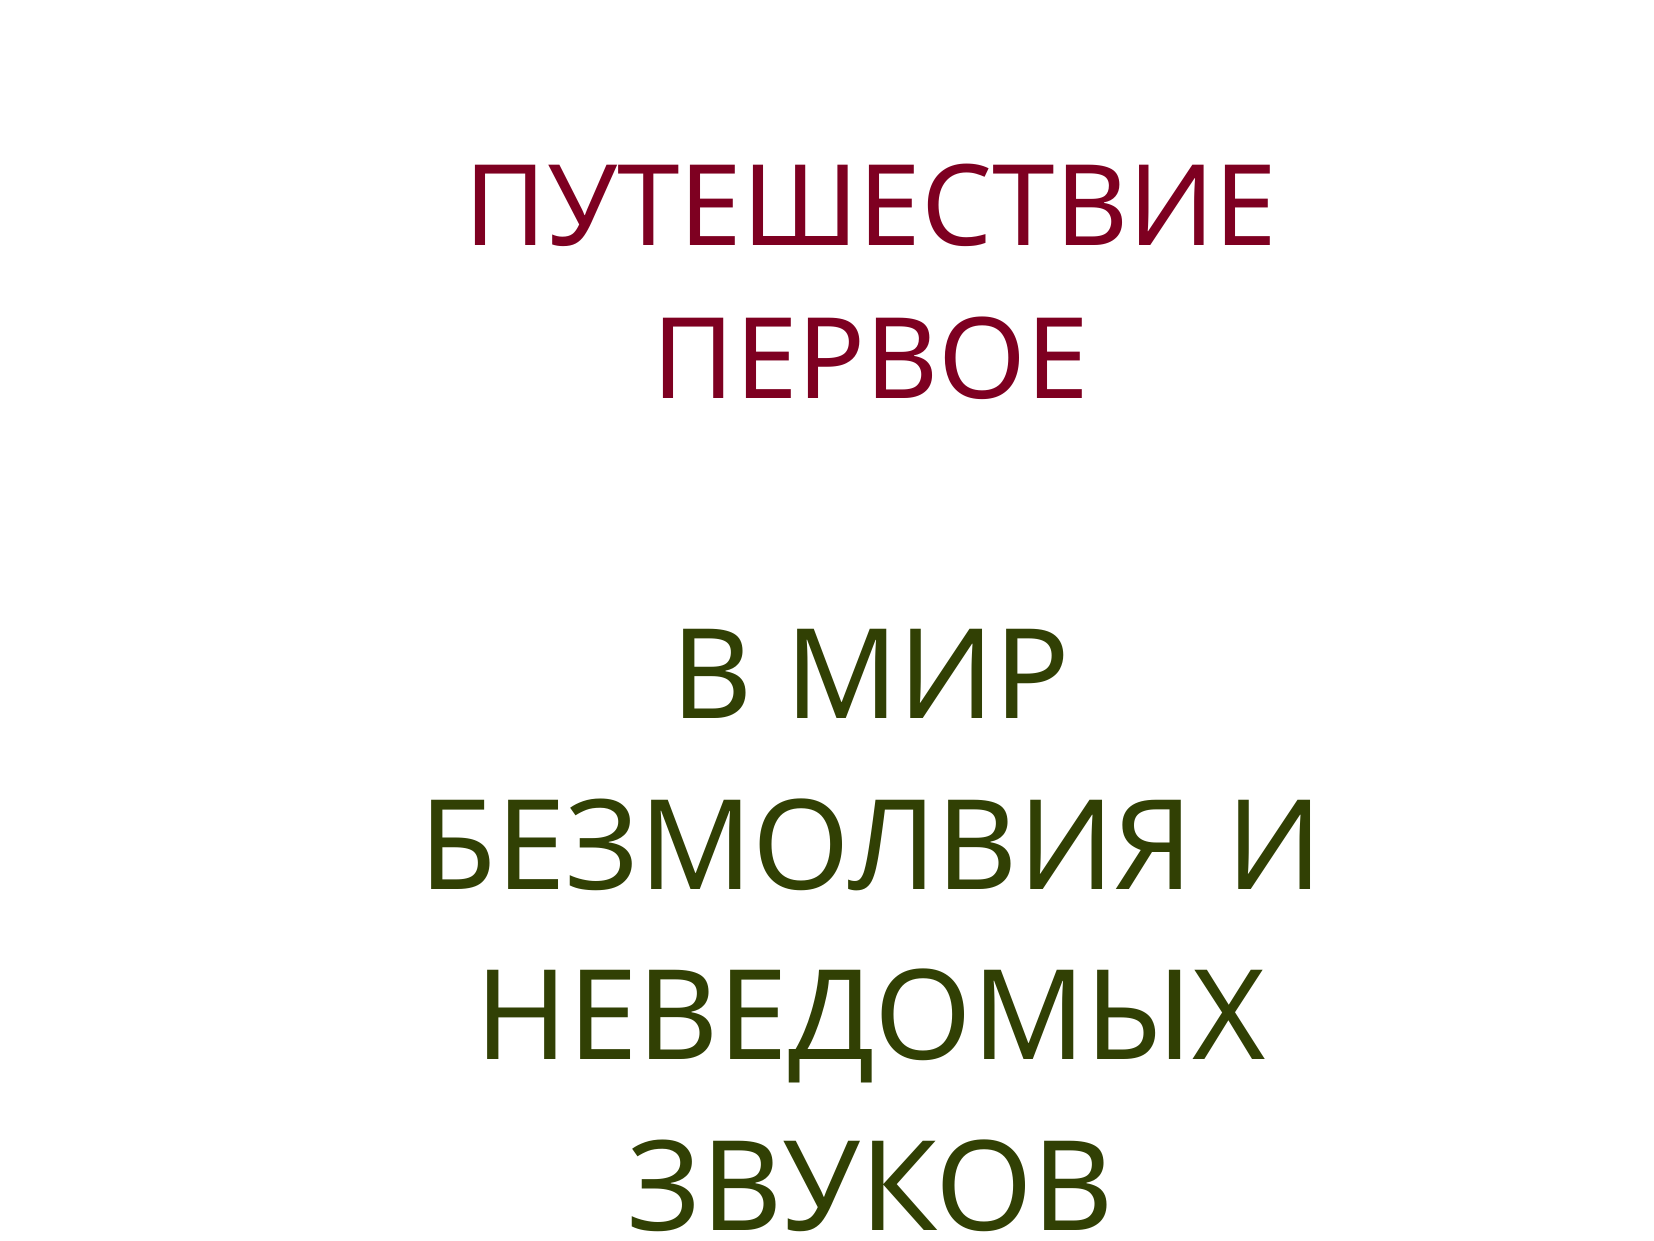

ПУТЕШЕСТВИЕ ПЕРВОЕ
В МИР БЕЗМОЛВИЯ И
НЕВЕДОМЫХ ЗВУКОВ